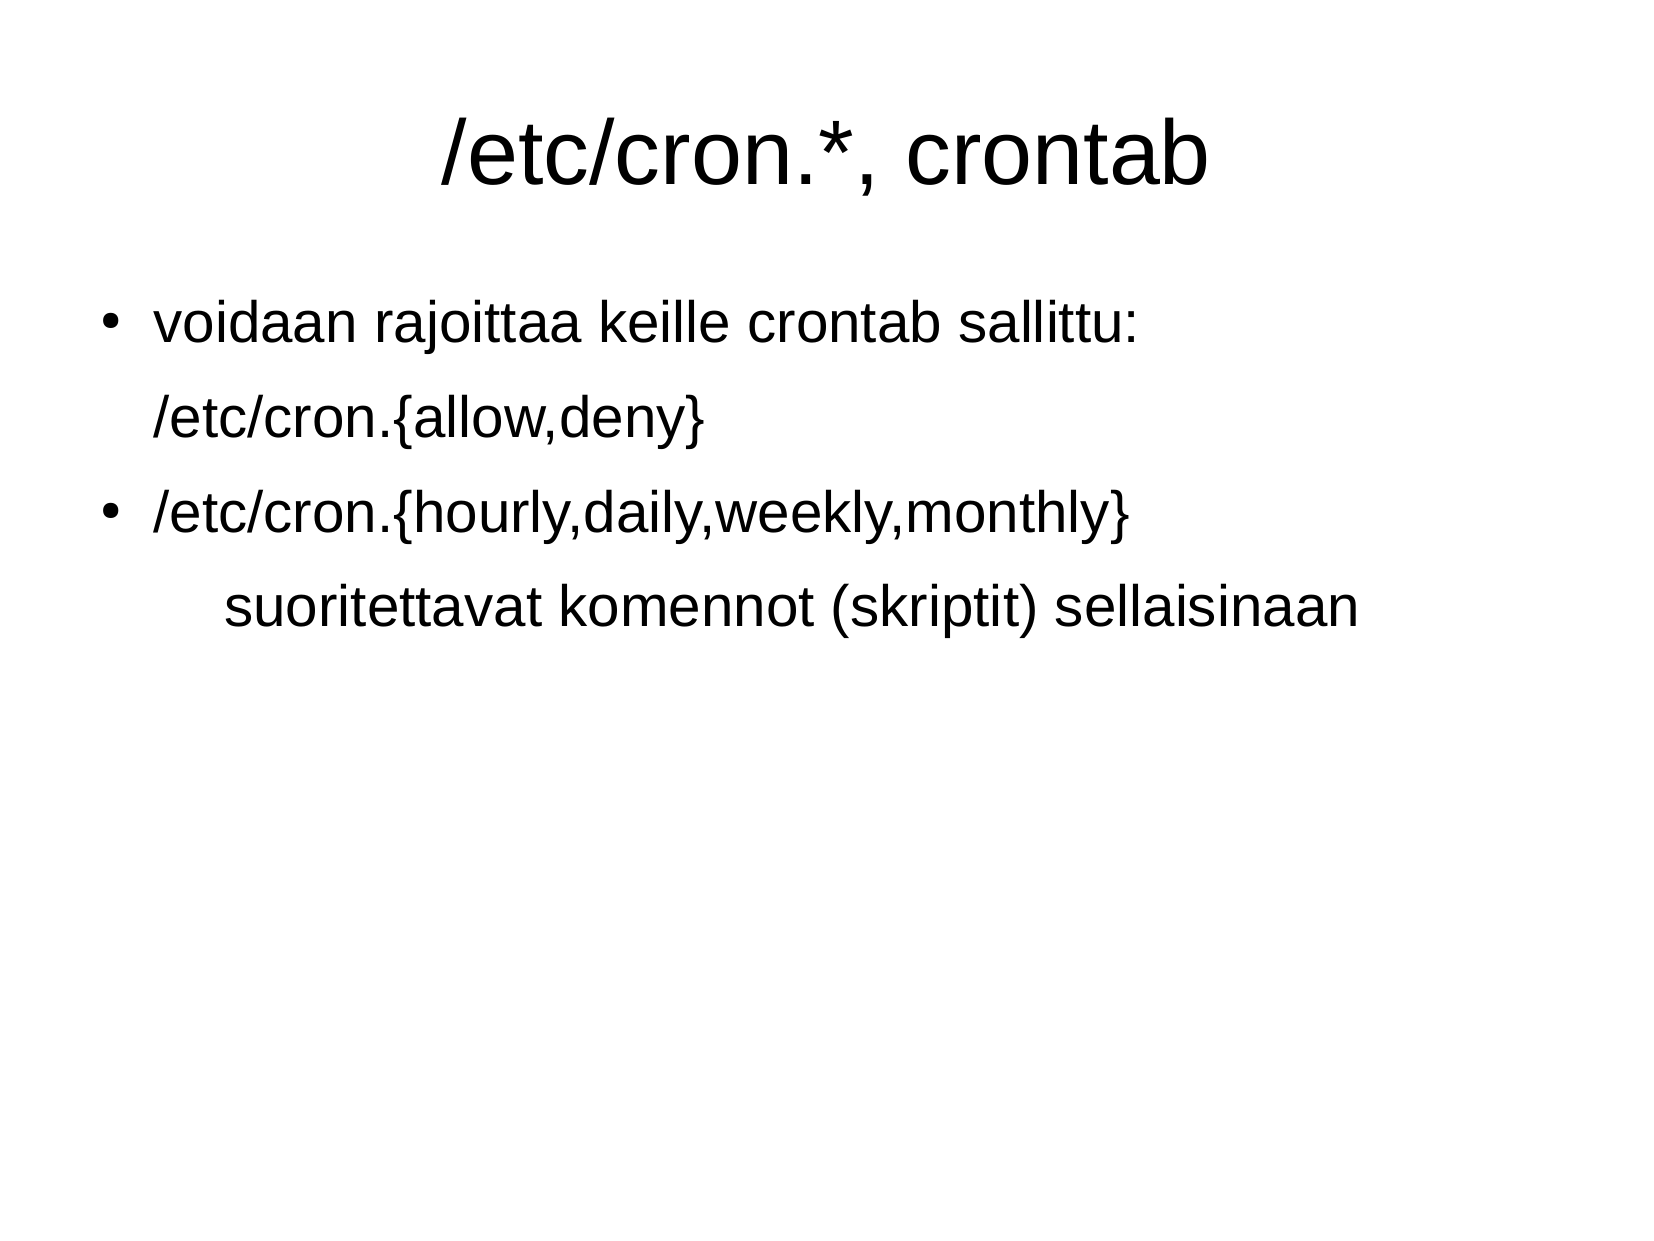

# /etc/cron.*, crontab
voidaan rajoittaa keille crontab sallittu:
/etc/cron.{allow,deny}
/etc/cron.{hourly,daily,weekly,monthly}
suoritettavat komennot (skriptit) sellaisinaan